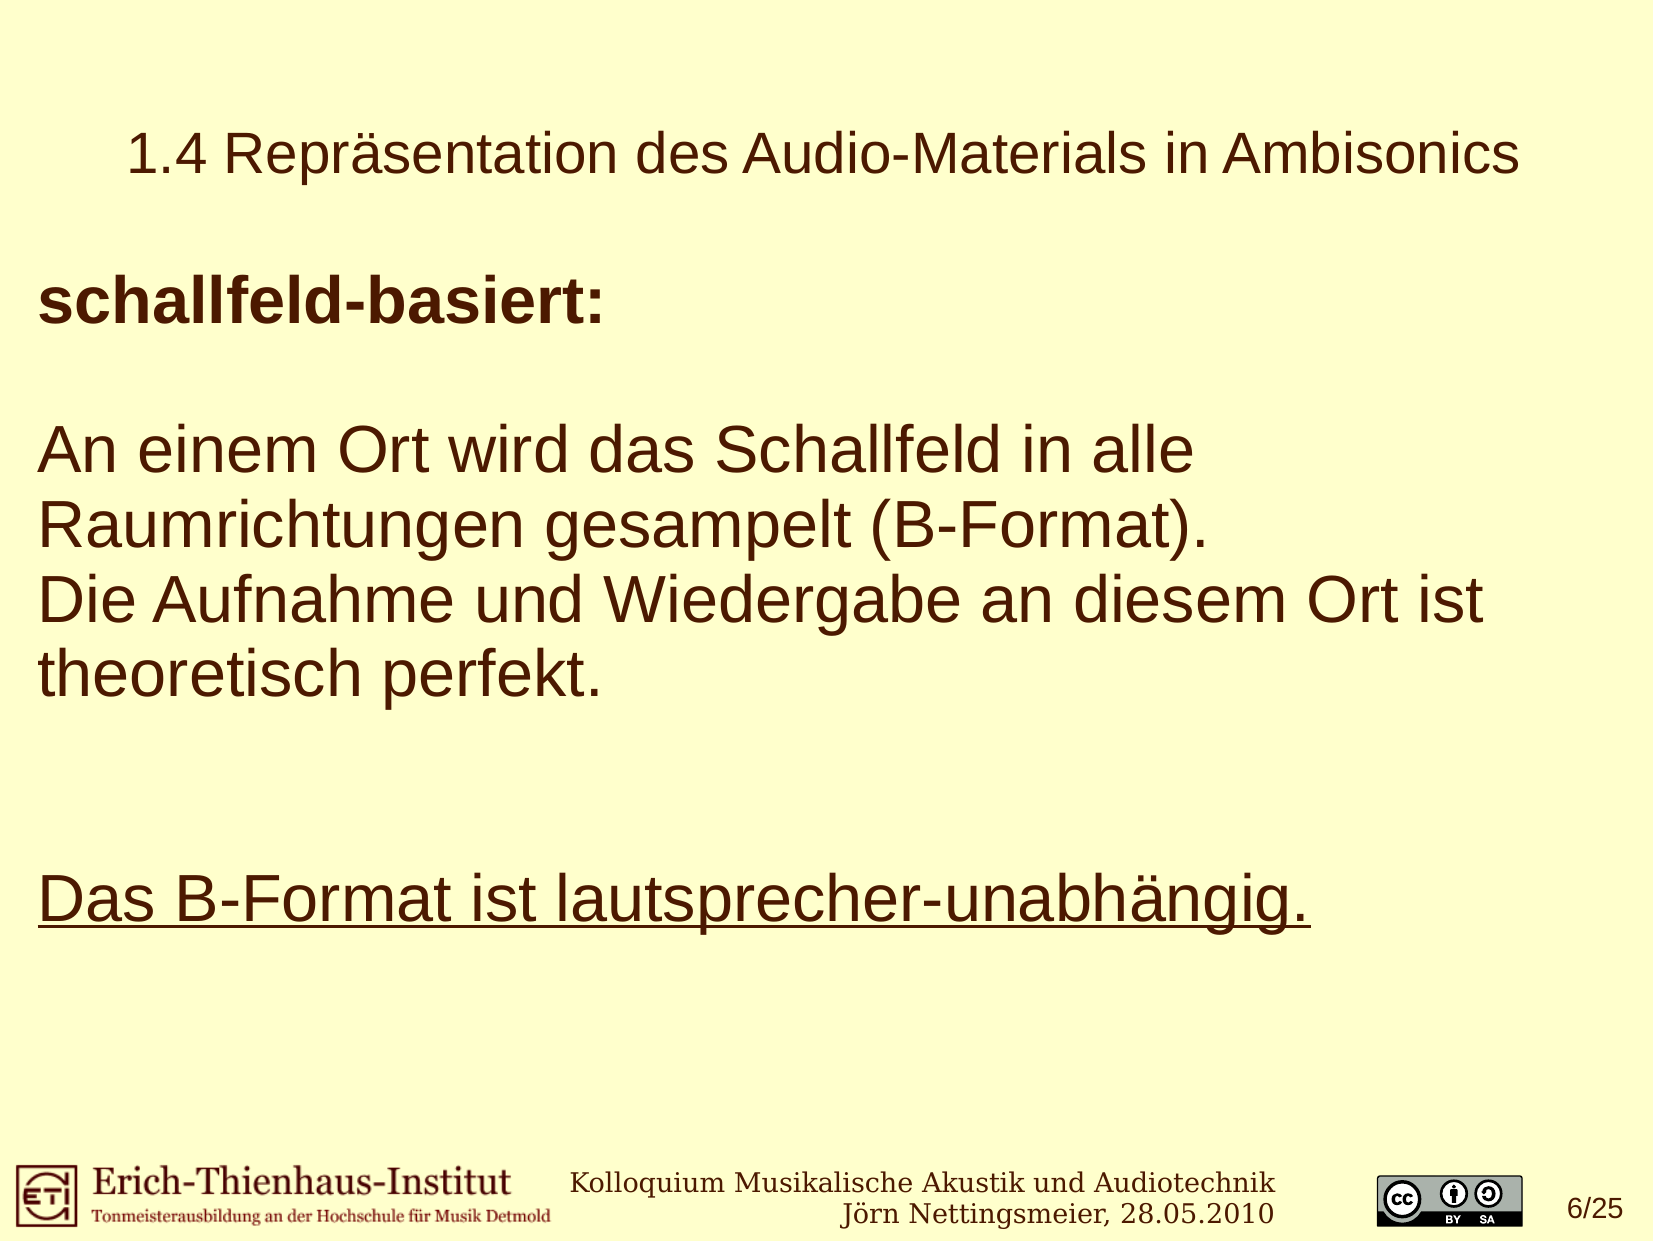

# 1.4 Repräsentation des Audio-Materials in Ambisonics
schallfeld-basiert:
An einem Ort wird das Schallfeld in alle Raumrichtungen gesampelt (B-Format).
Die Aufnahme und Wiedergabe an diesem Ort ist theoretisch perfekt.
Das B-Format ist lautsprecher-unabhängig.